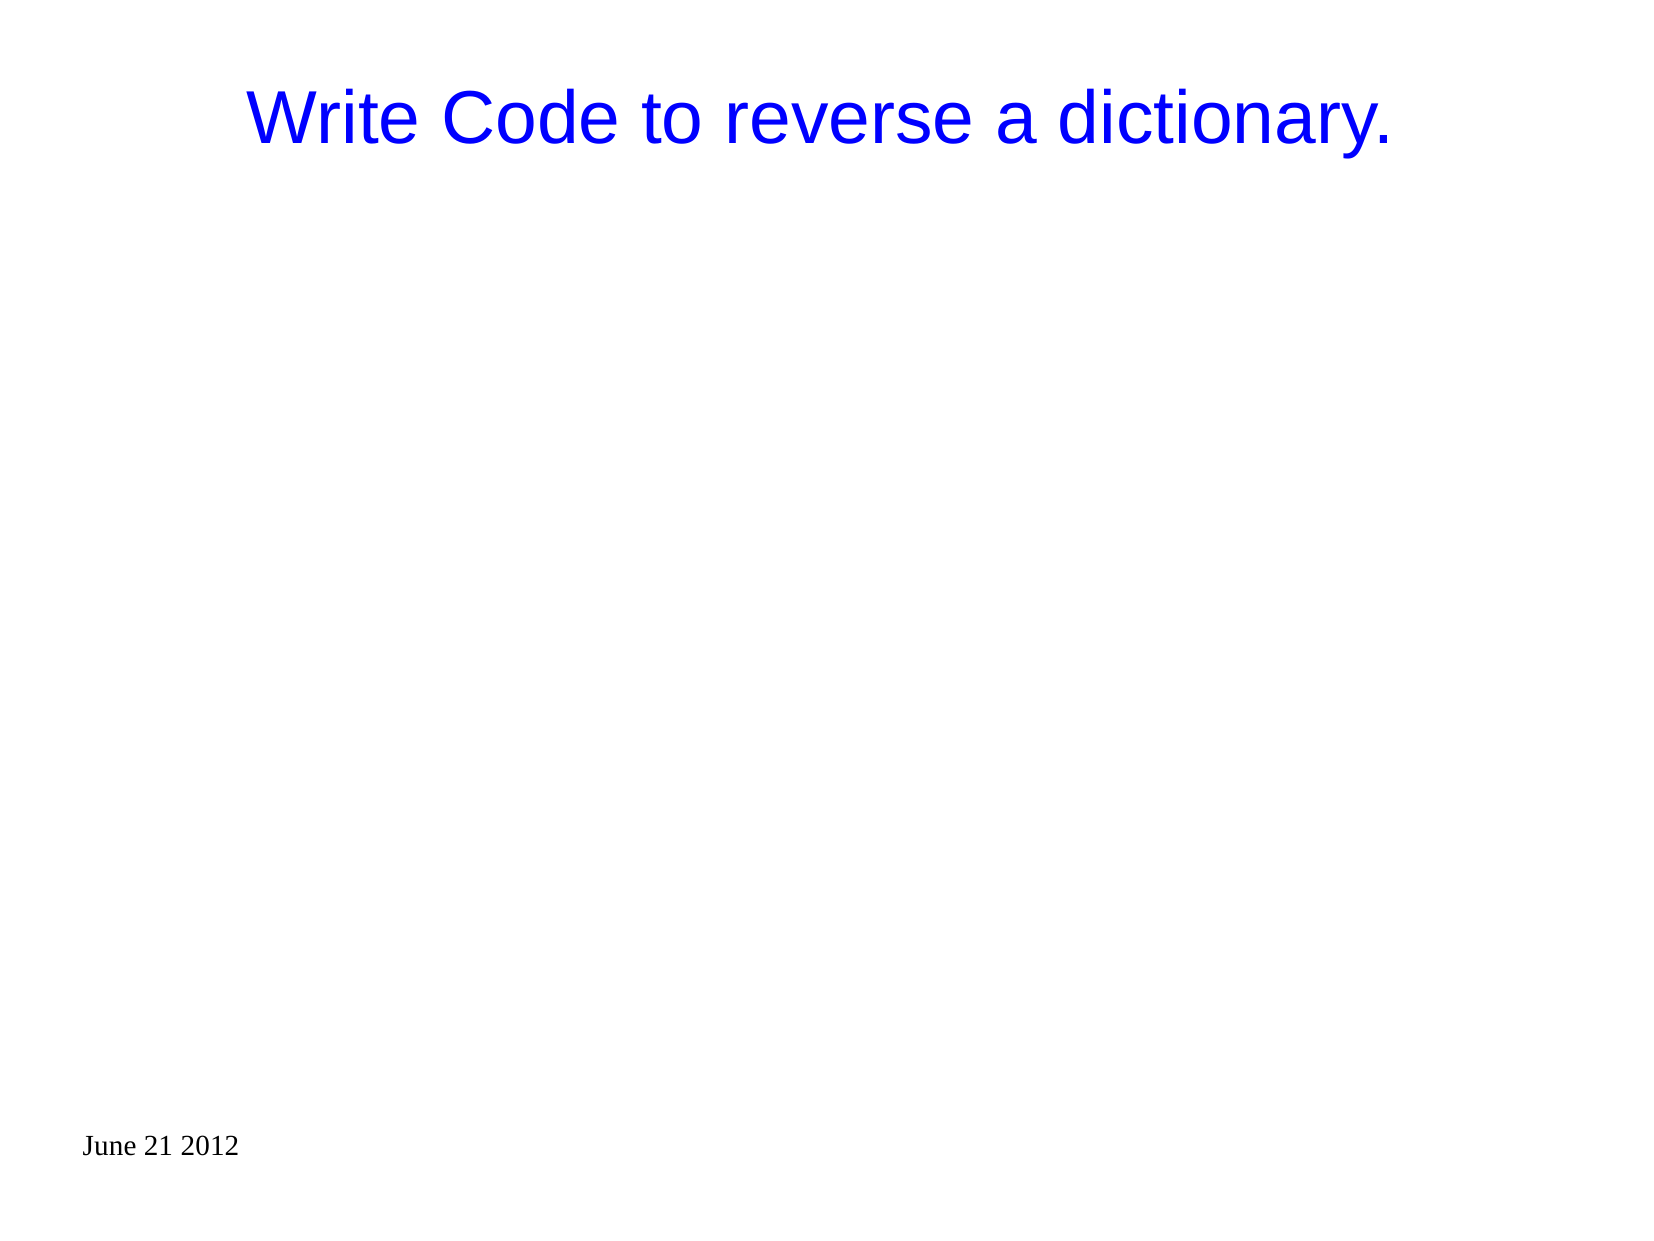

# Write Code to reverse a dictionary.
June 21 2012